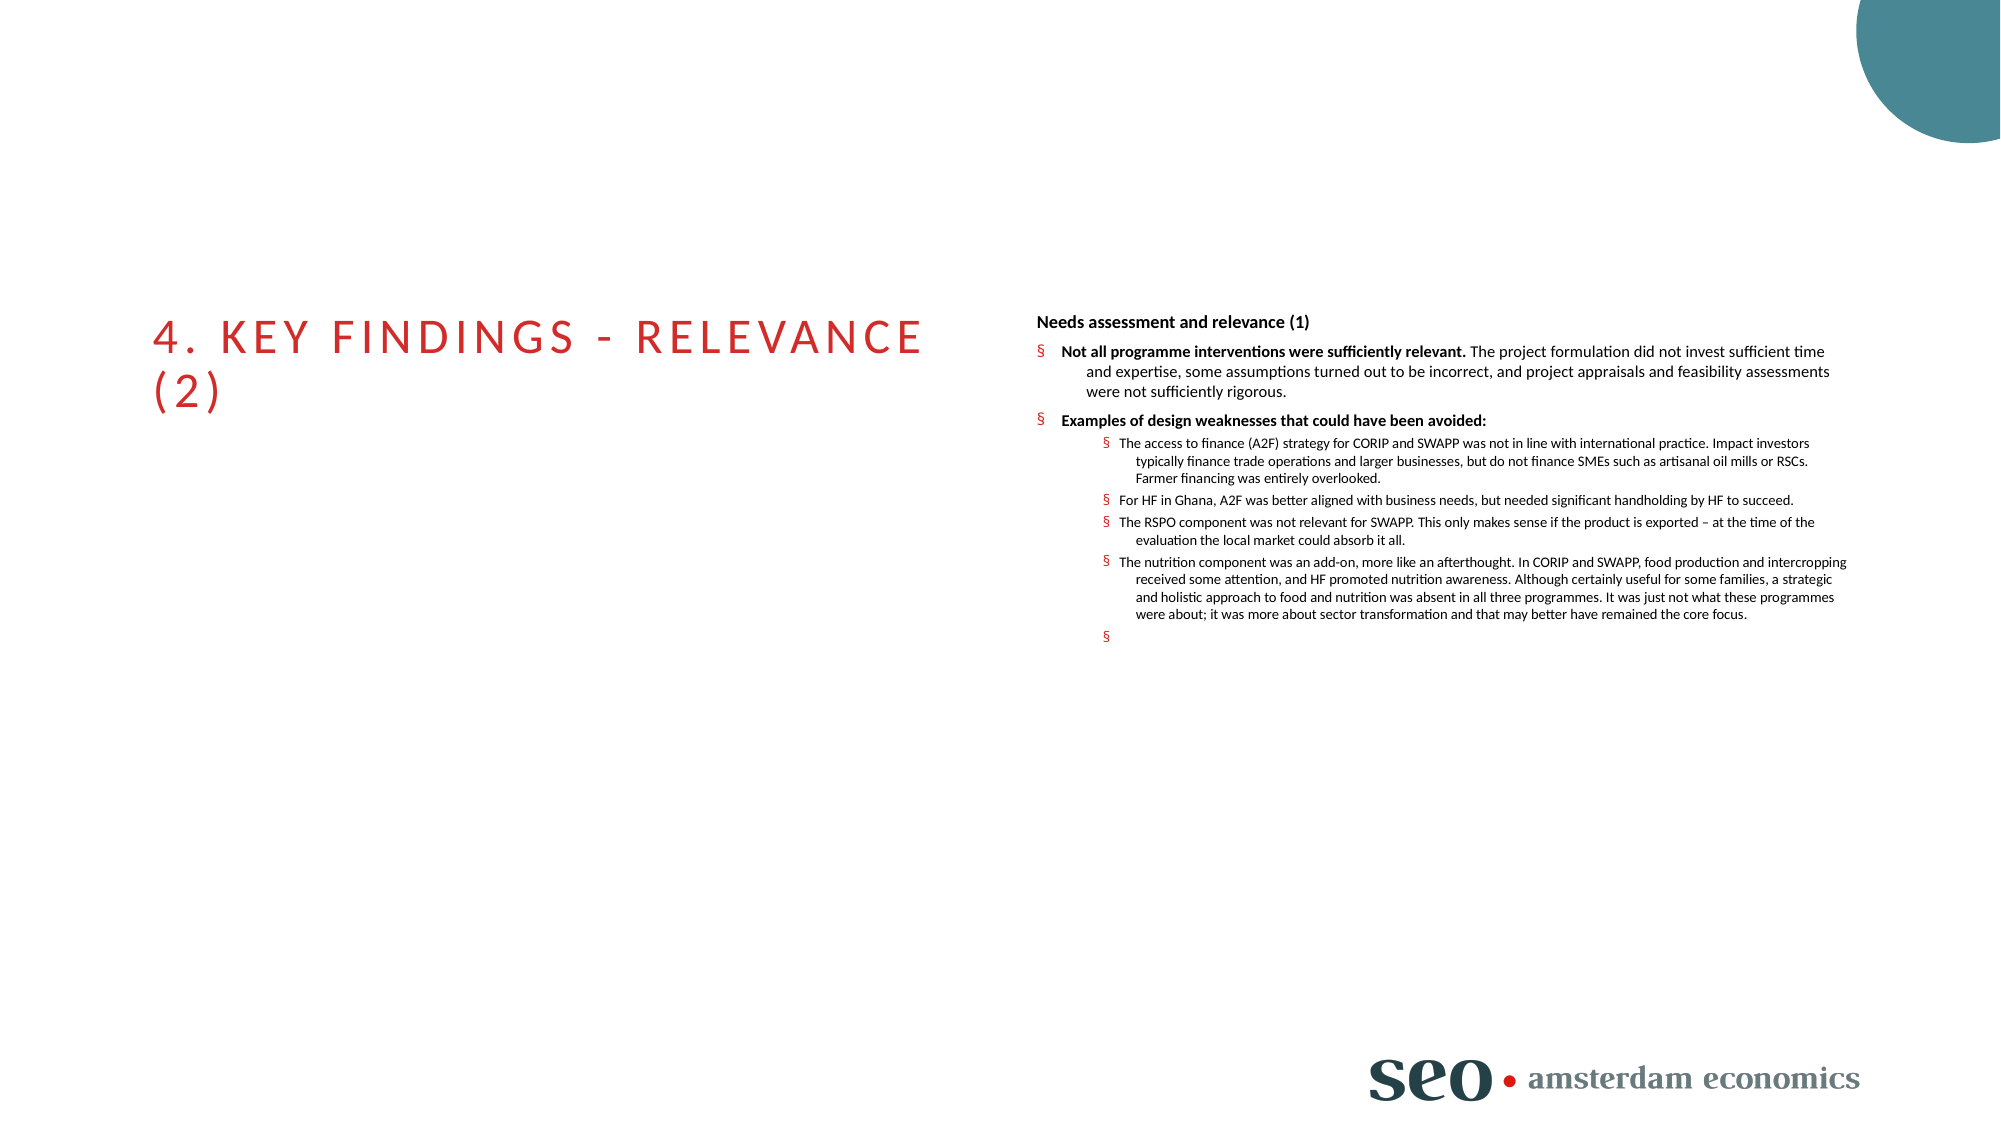

# 4. Key findings - RELEVANCE (2)
Needs assessment and relevance (1)
Not all programme interventions were sufficiently relevant. The project formulation did not invest sufficient time and expertise, some assumptions turned out to be incorrect, and project appraisals and feasibility assessments were not sufficiently rigorous.
Examples of design weaknesses that could have been avoided:
The access to finance (A2F) strategy for CORIP and SWAPP was not in line with international practice. Impact investors typically finance trade operations and larger businesses, but do not finance SMEs such as artisanal oil mills or RSCs. Farmer financing was entirely overlooked.
For HF in Ghana, A2F was better aligned with business needs, but needed significant handholding by HF to succeed.
The RSPO component was not relevant for SWAPP. This only makes sense if the product is exported – at the time of the evaluation the local market could absorb it all.
The nutrition component was an add-on, more like an afterthought. In CORIP and SWAPP, food production and intercropping received some attention, and HF promoted nutrition awareness. Although certainly useful for some families, a strategic and holistic approach to food and nutrition was absent in all three programmes. It was just not what these programmes were about; it was more about sector transformation and that may better have remained the core focus.